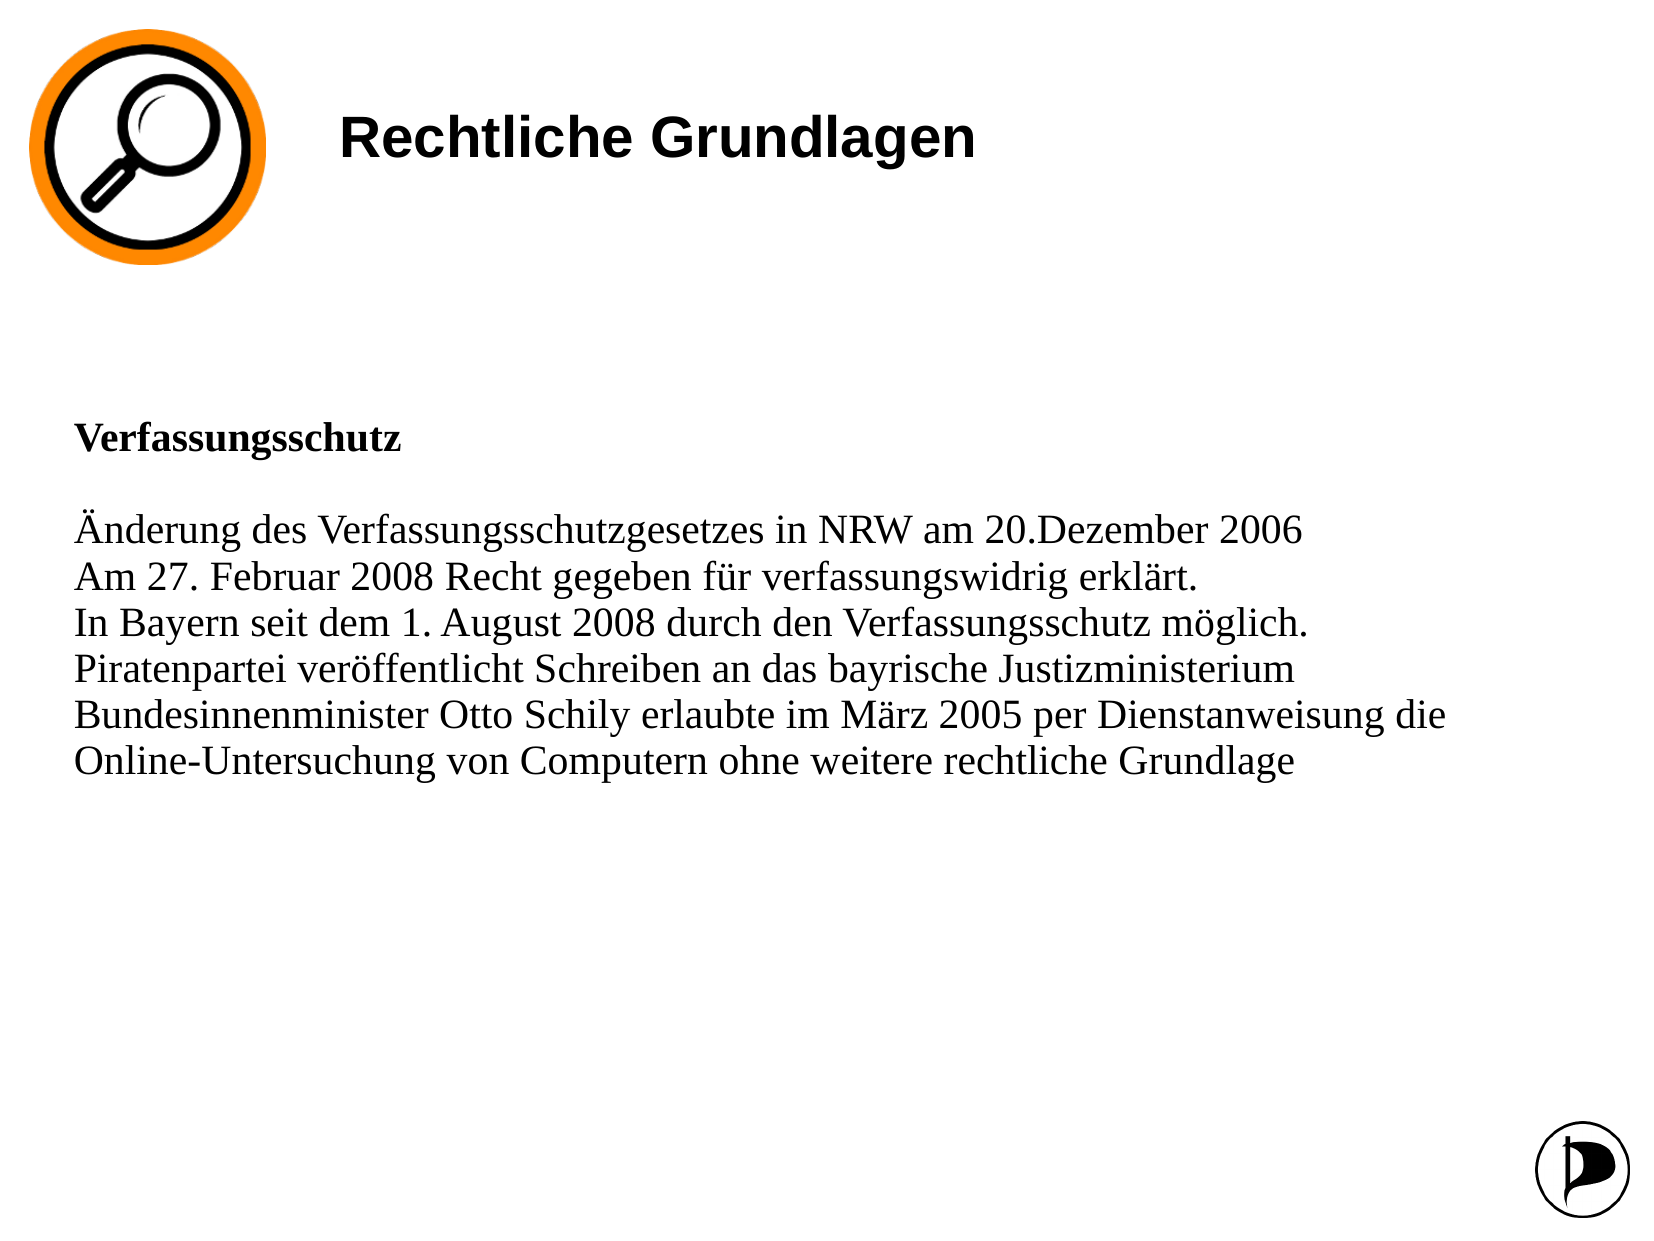

Rechtliche Grundlagen
Verfassungsschutz
Änderung des Verfassungsschutzgesetzes in NRW am 20.Dezember 2006
Am 27. Februar 2008 Recht gegeben für verfassungswidrig erklärt.
In Bayern seit dem 1. August 2008 durch den Verfassungsschutz möglich.
Piratenpartei veröffentlicht Schreiben an das bayrische Justizministerium
Bundesinnenminister Otto Schily erlaubte im März 2005 per Dienstanweisung die Online-Untersuchung von Computern ohne weitere rechtliche Grundlage